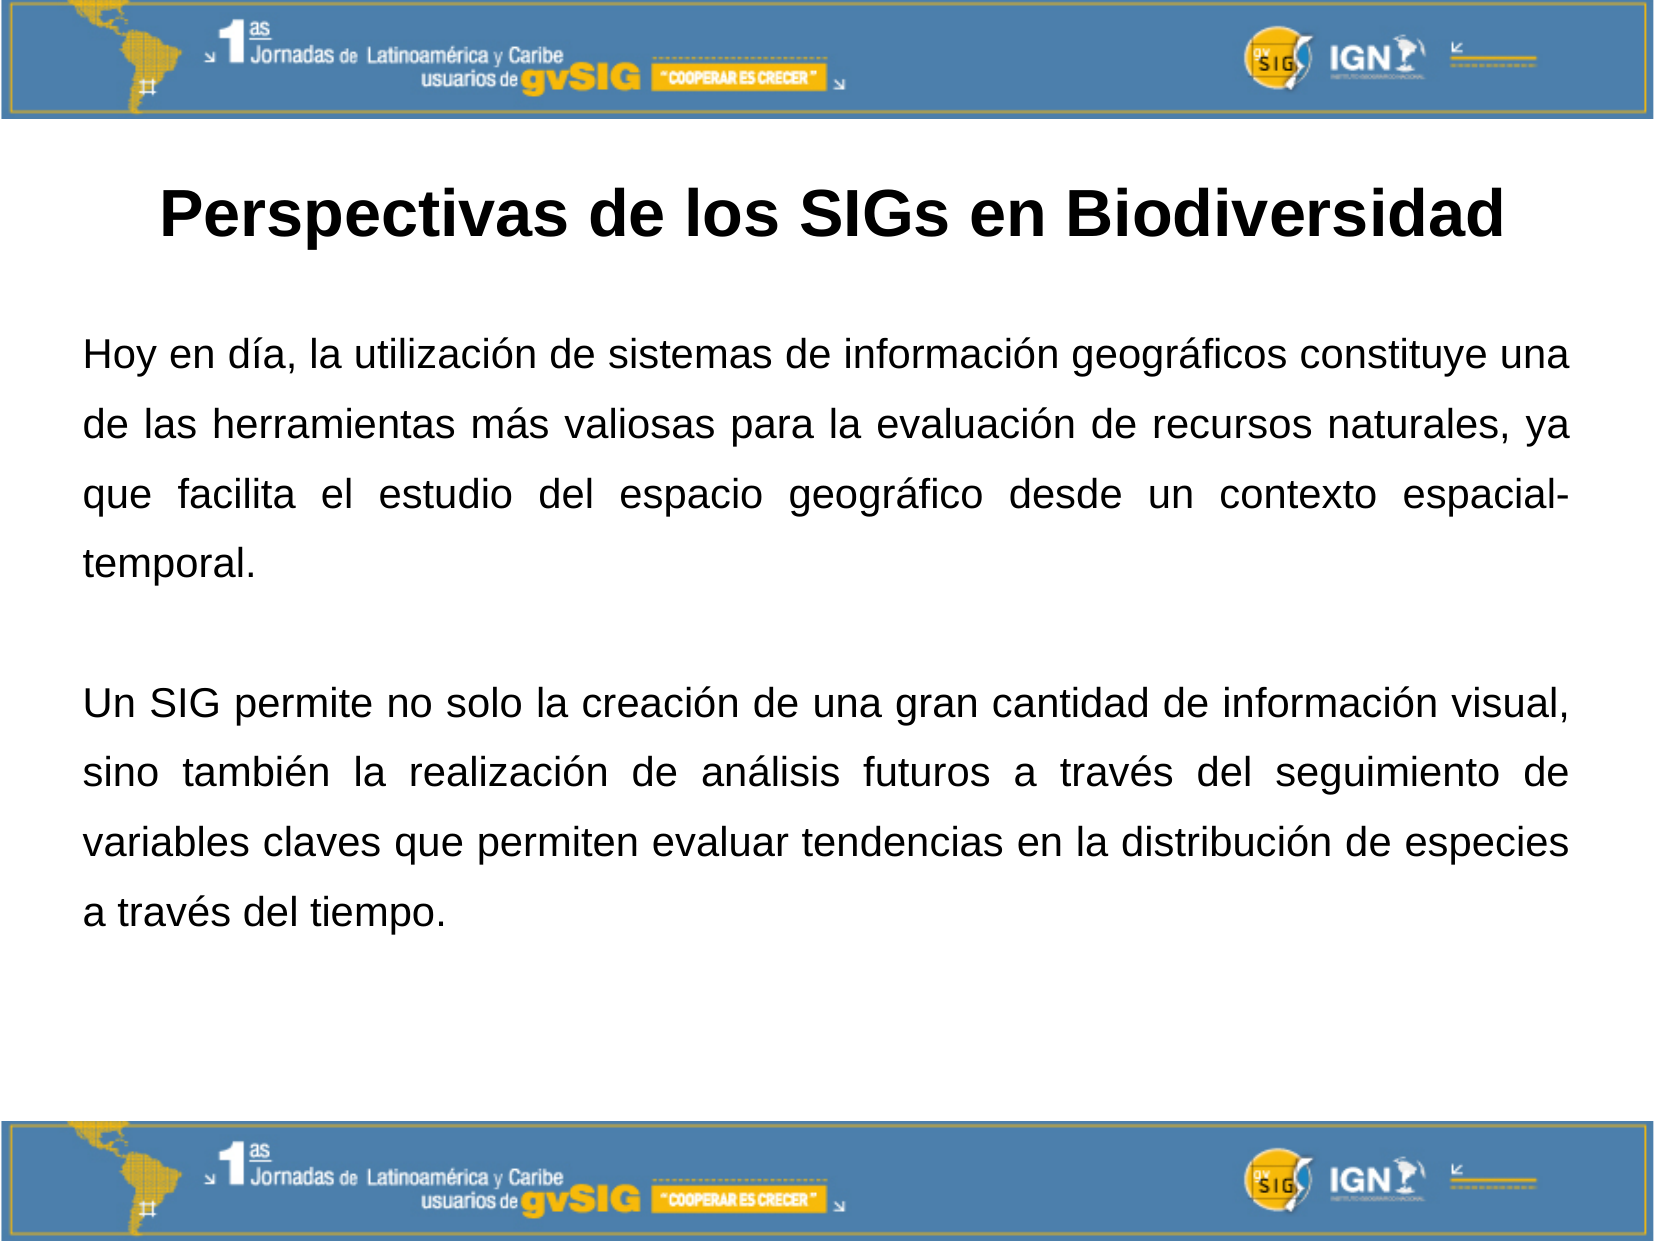

Perspectivas de los SIGs en Biodiversidad
# Hoy en día, la utilización de sistemas de información geográficos constituye una de las herramientas más valiosas para la evaluación de recursos naturales, ya que facilita el estudio del espacio geográfico desde un contexto espacial-temporal.
Un SIG permite no solo la creación de una gran cantidad de información visual, sino también la realización de análisis futuros a través del seguimiento de variables claves que permiten evaluar tendencias en la distribución de especies a través del tiempo.